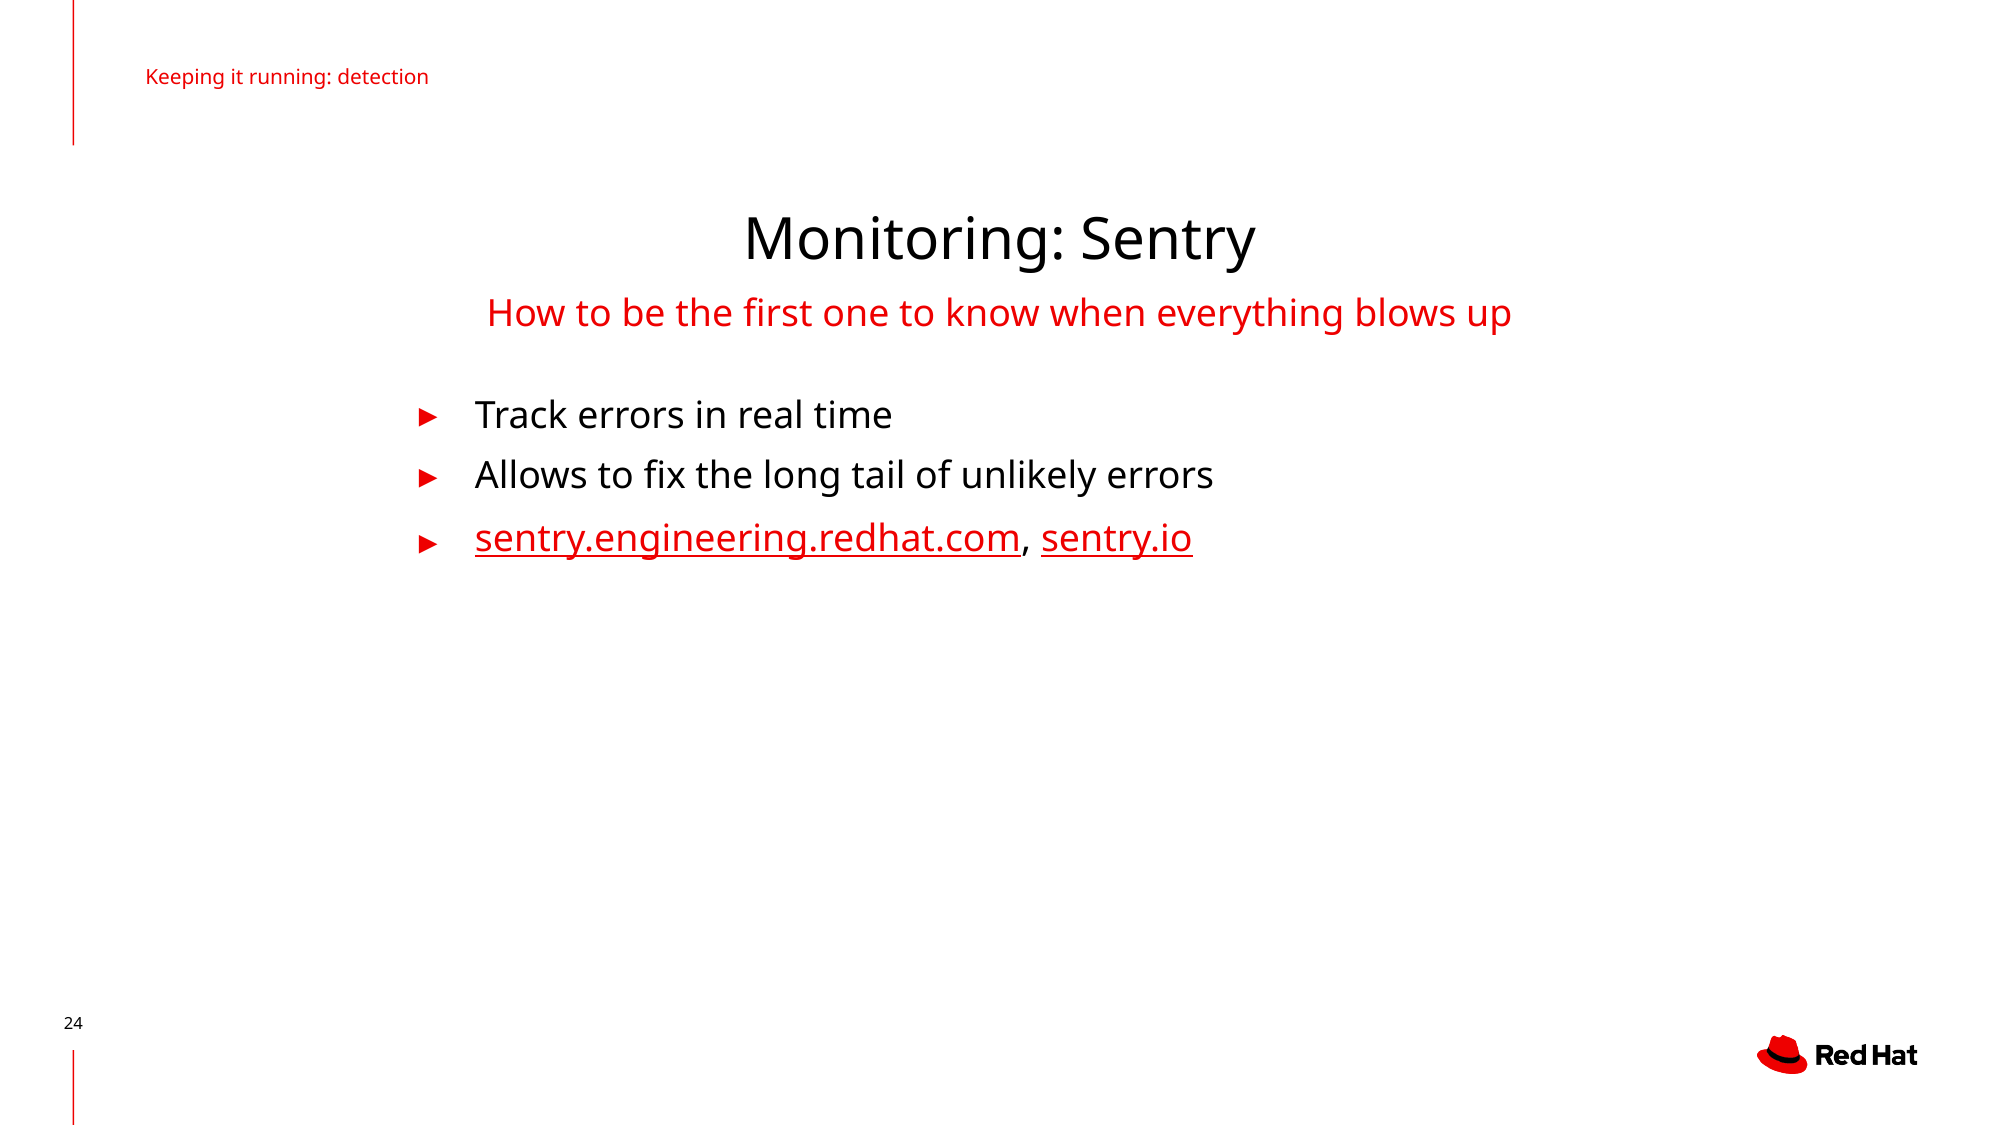

# Keeping it running: detection
Monitoring: Sentry
How to be the first one to know when everything blows up
Track errors in real time
Allows to fix the long tail of unlikely errors
sentry.engineering.redhat.com, sentry.io